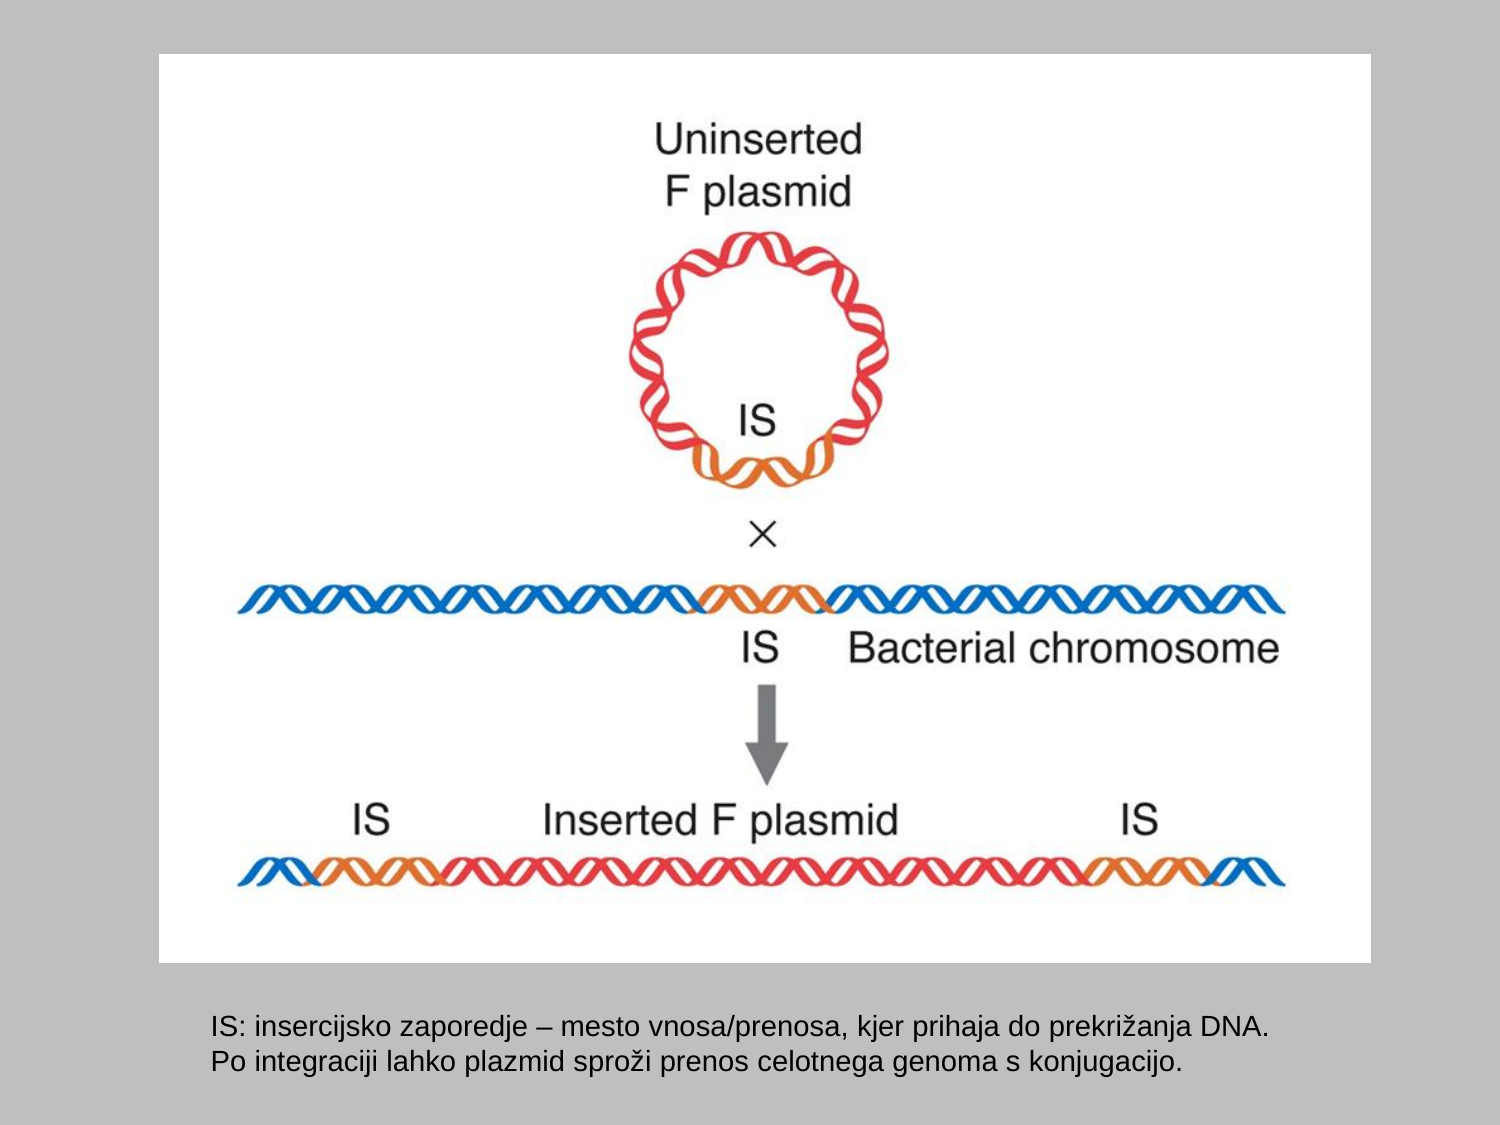

IS: insercijsko zaporedje – mesto vnosa/prenosa, kjer prihaja do prekrižanja DNA.
Po integraciji lahko plazmid sproži prenos celotnega genoma s konjugacijo.